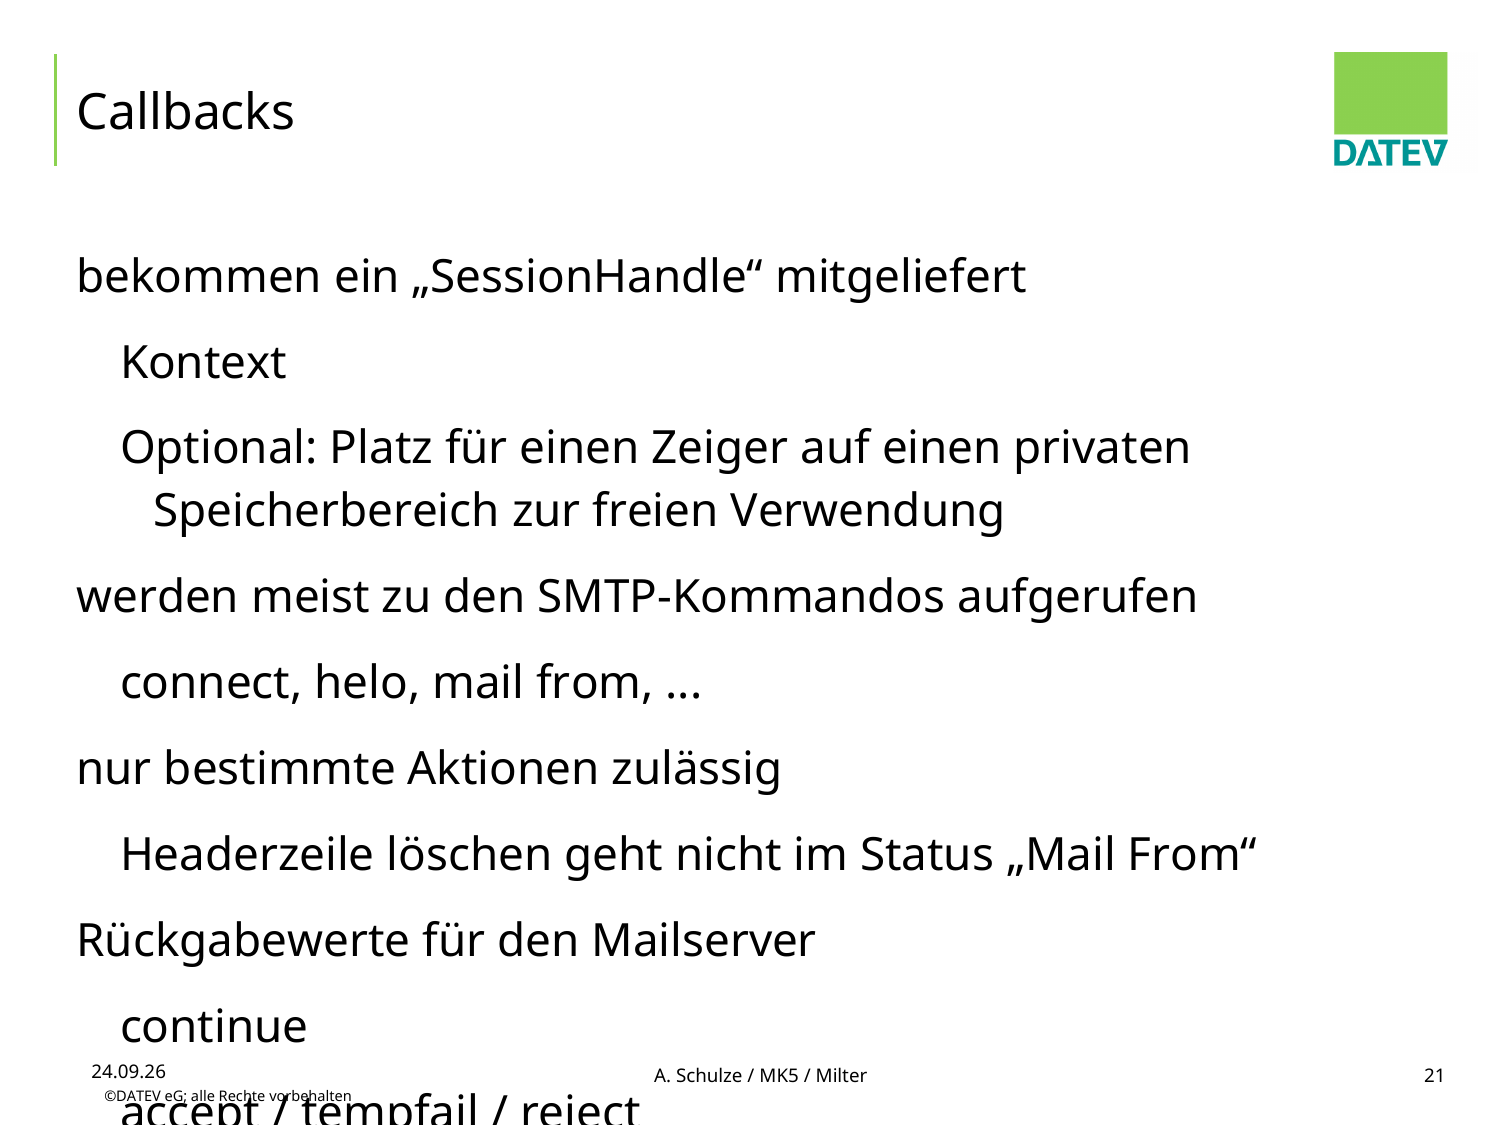

# Callbacks
bekommen ein „SessionHandle“ mitgeliefert
Kontext
Optional: Platz für einen Zeiger auf einen privaten Speicherbereich zur freien Verwendung
werden meist zu den SMTP-Kommandos aufgerufen
connect, helo, mail from, ...
nur bestimmte Aktionen zulässig
Headerzeile löschen geht nicht im Status „Mail From“
Rückgabewerte für den Mailserver
continue
accept / tempfail / reject
A. Schulze / MK5 / Milter
21